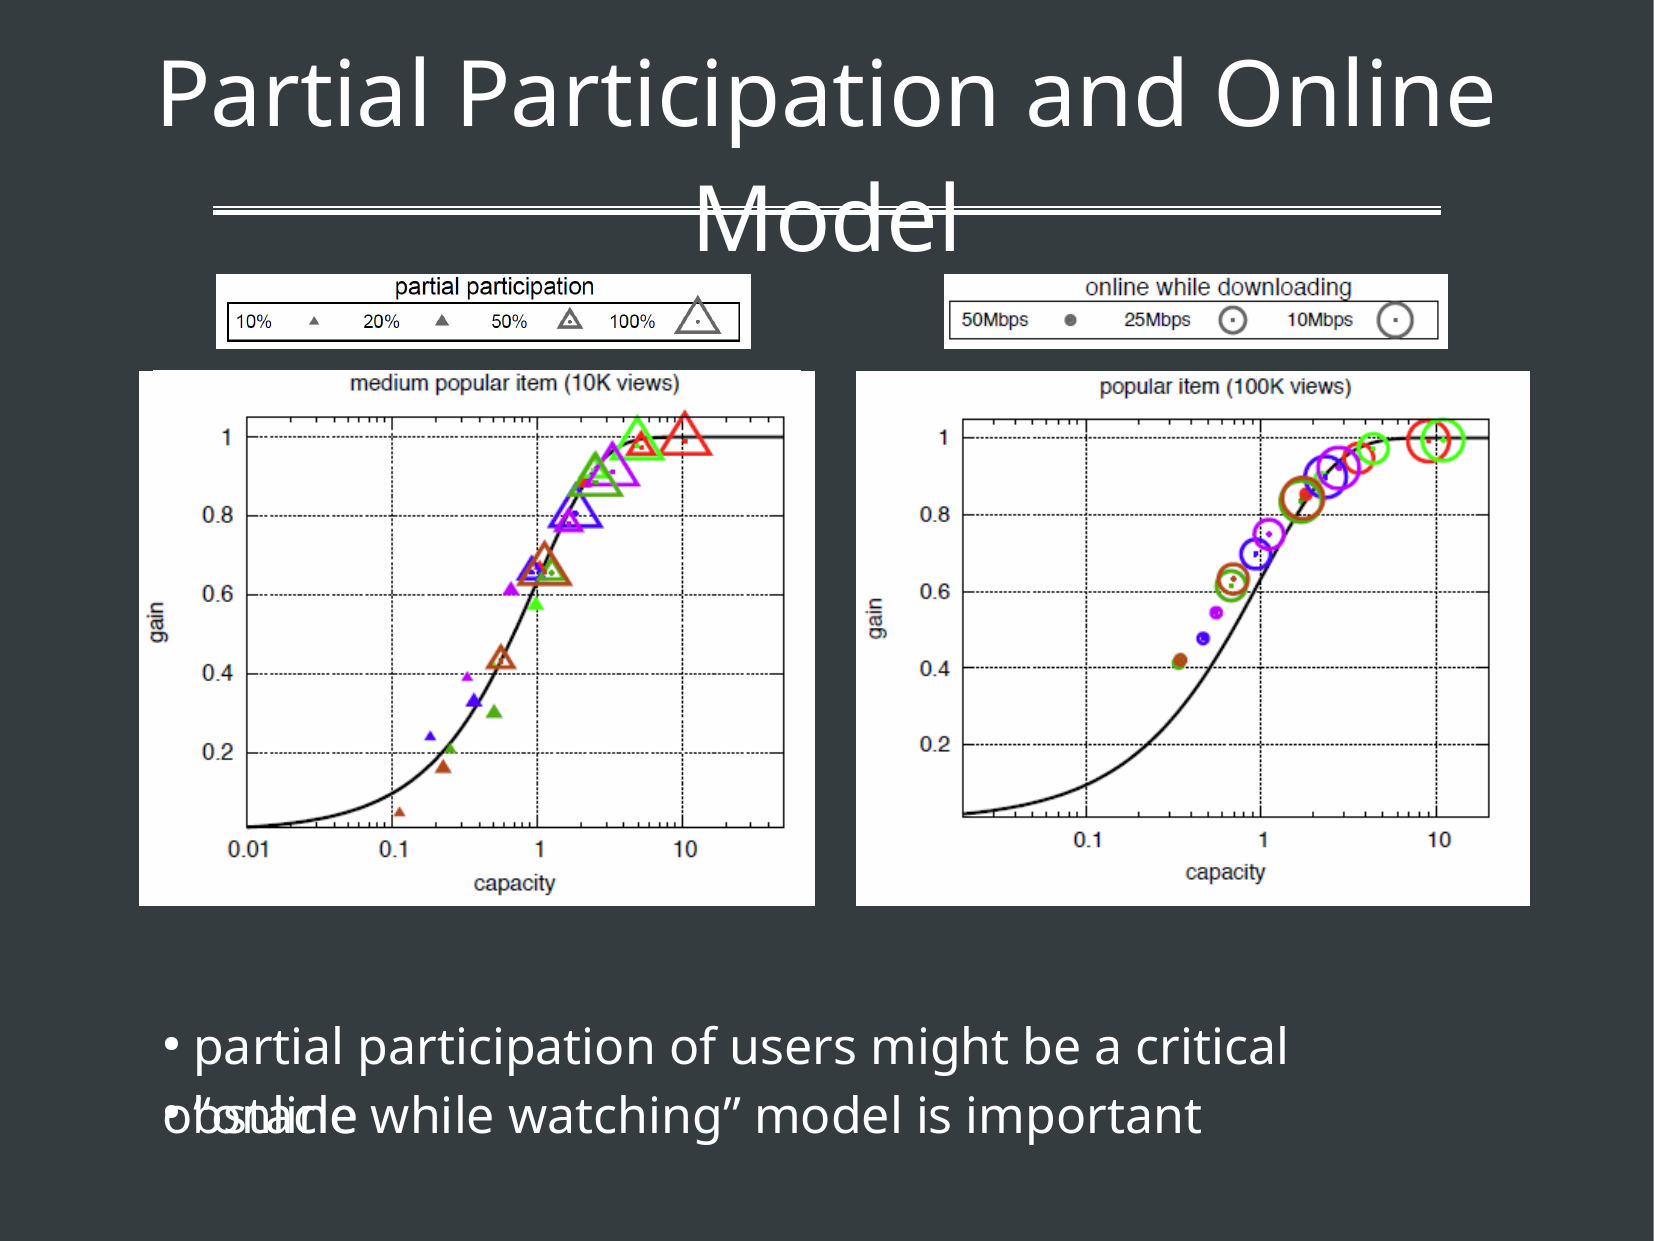

# Partial Participation and Online Model
 partial participation of users might be a critical obstacle
 “online while watching” model is important